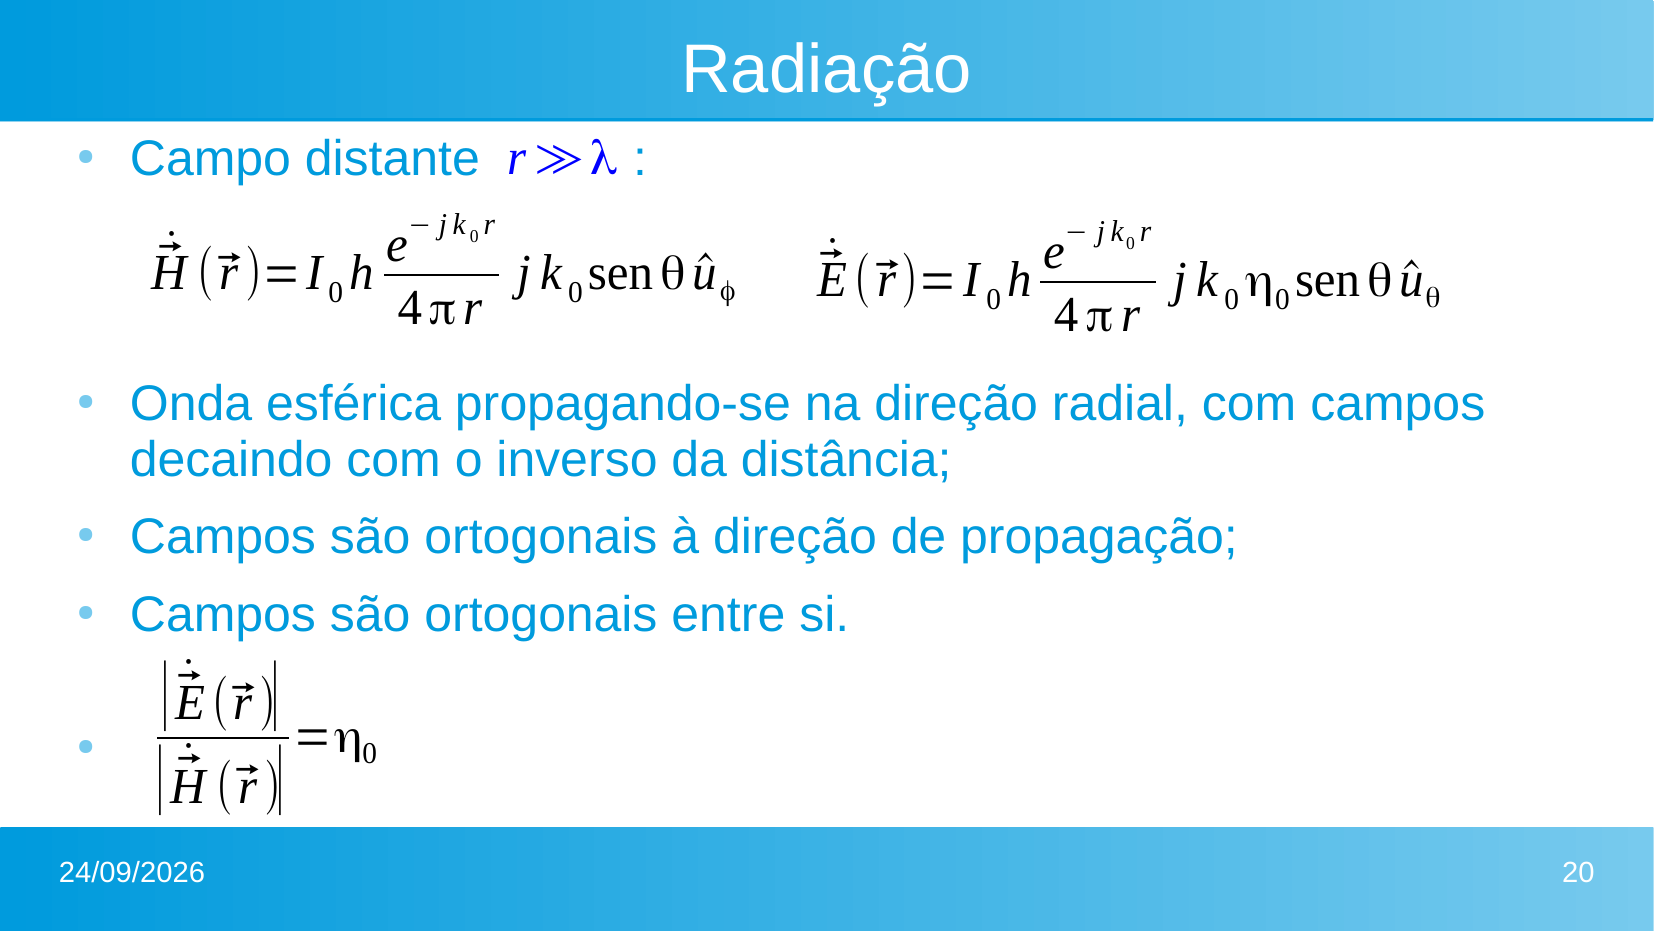

# Radiação
Campo distante :
Onda esférica propagando-se na direção radial, com campos decaindo com o inverso da distância;
Campos são ortogonais à direção de propagação;
Campos são ortogonais entre si.
20